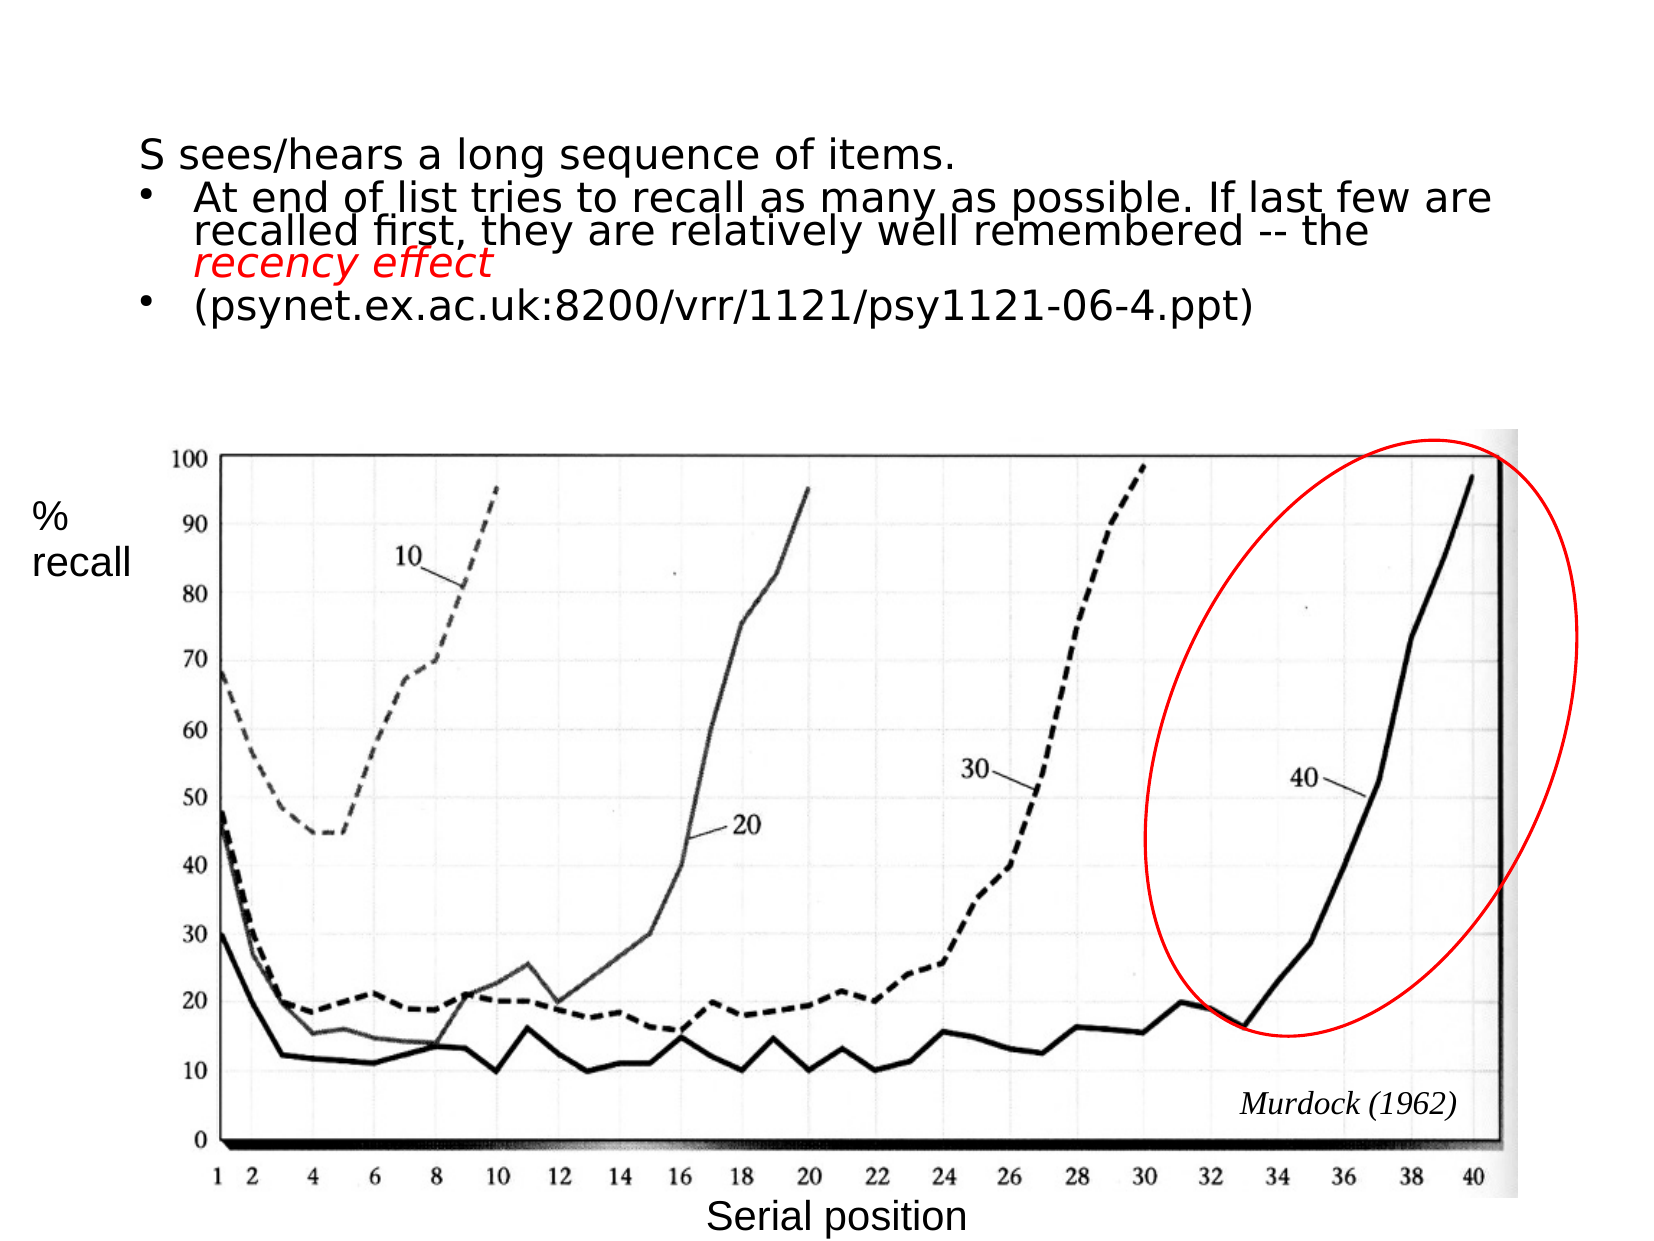

S sees/hears a long sequence of items.
At end of list tries to recall as many as possible. If last few are recalled first, they are relatively well remembered -- the recency effect
(psynet.ex.ac.uk:8200/vrr/1121/psy1121-06-4.ppt)
%
recall
Murdock (1962)
Serial position